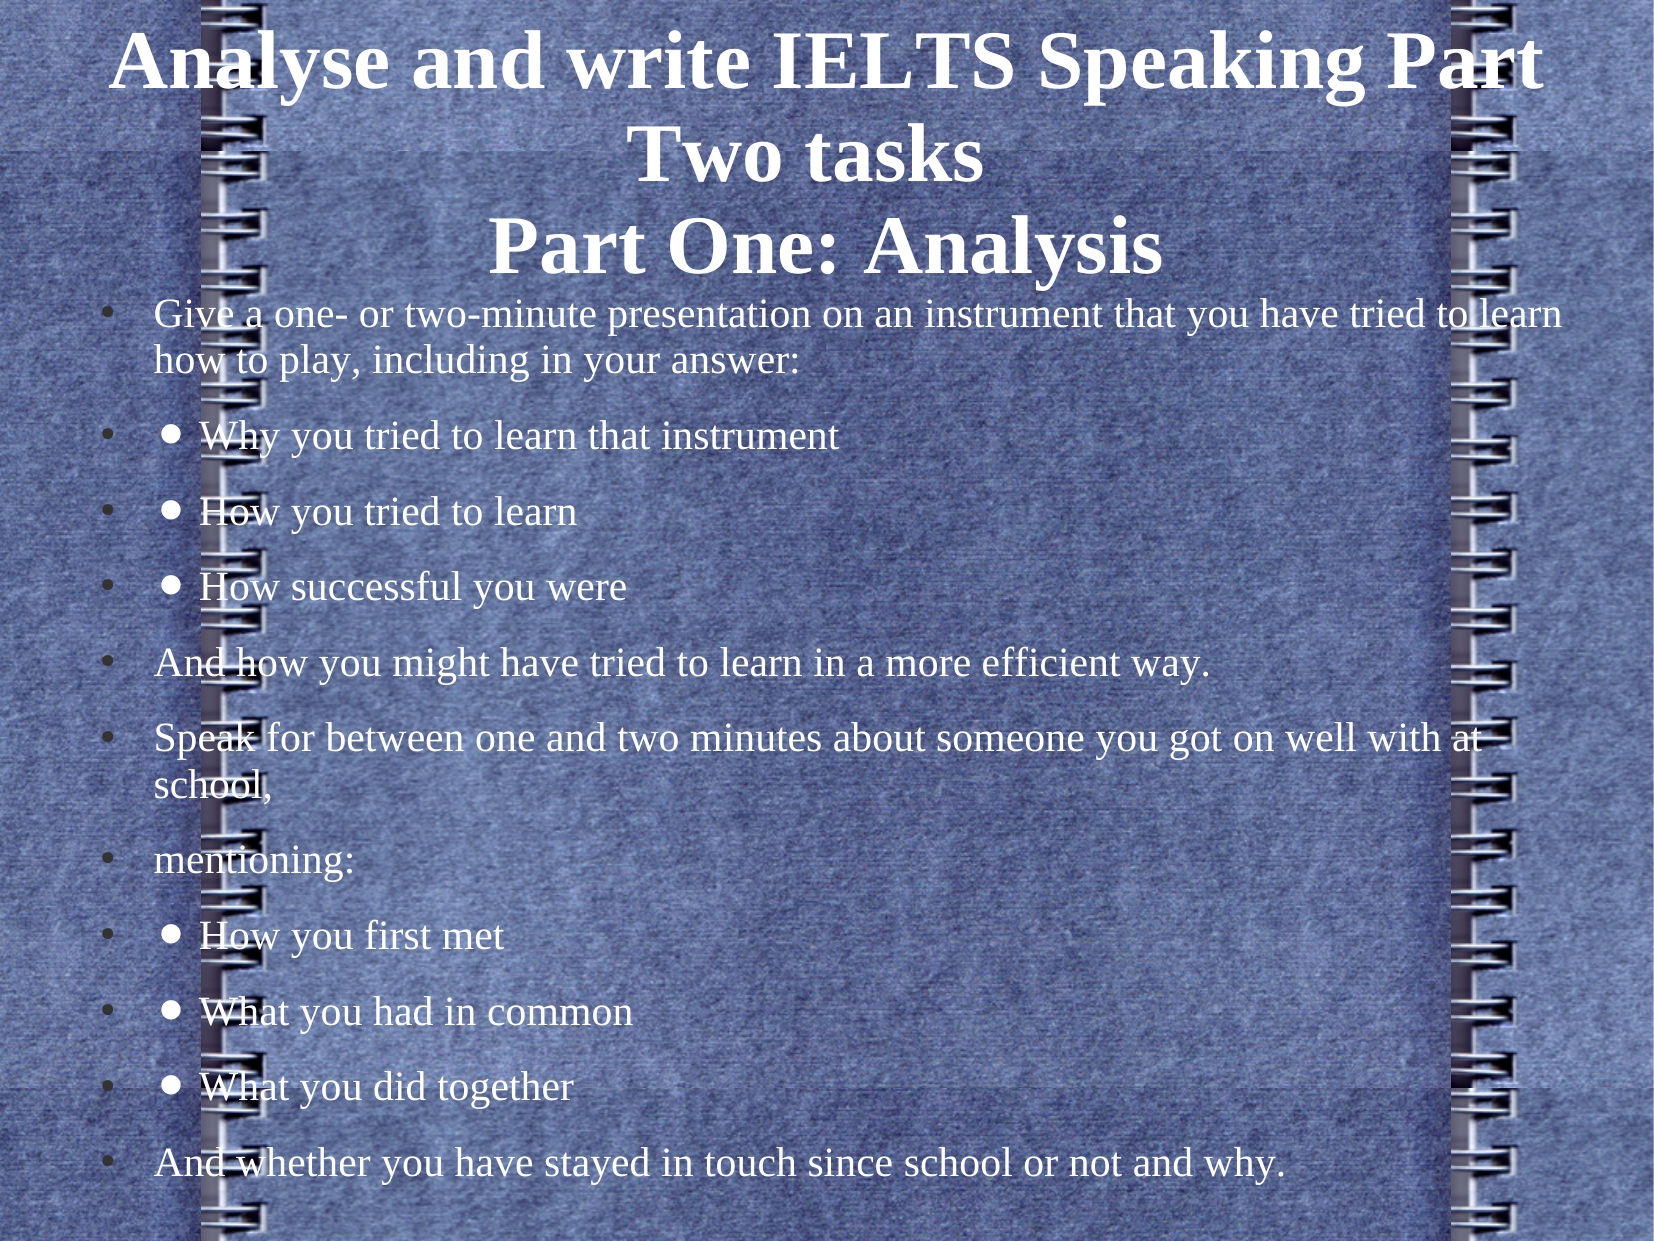

# Analyse and write IELTS Speaking Part Two tasks Part One: Analysis
Give a one- or two-minute presentation on an instrument that you have tried to learn how to play, including in your answer:
⚫ Why you tried to learn that instrument
⚫ How you tried to learn
⚫ How successful you were
And how you might have tried to learn in a more efficient way.
Speak for between one and two minutes about someone you got on well with at school,
mentioning:
⚫ How you first met
⚫ What you had in common
⚫ What you did together
And whether you have stayed in touch since school or not and why.